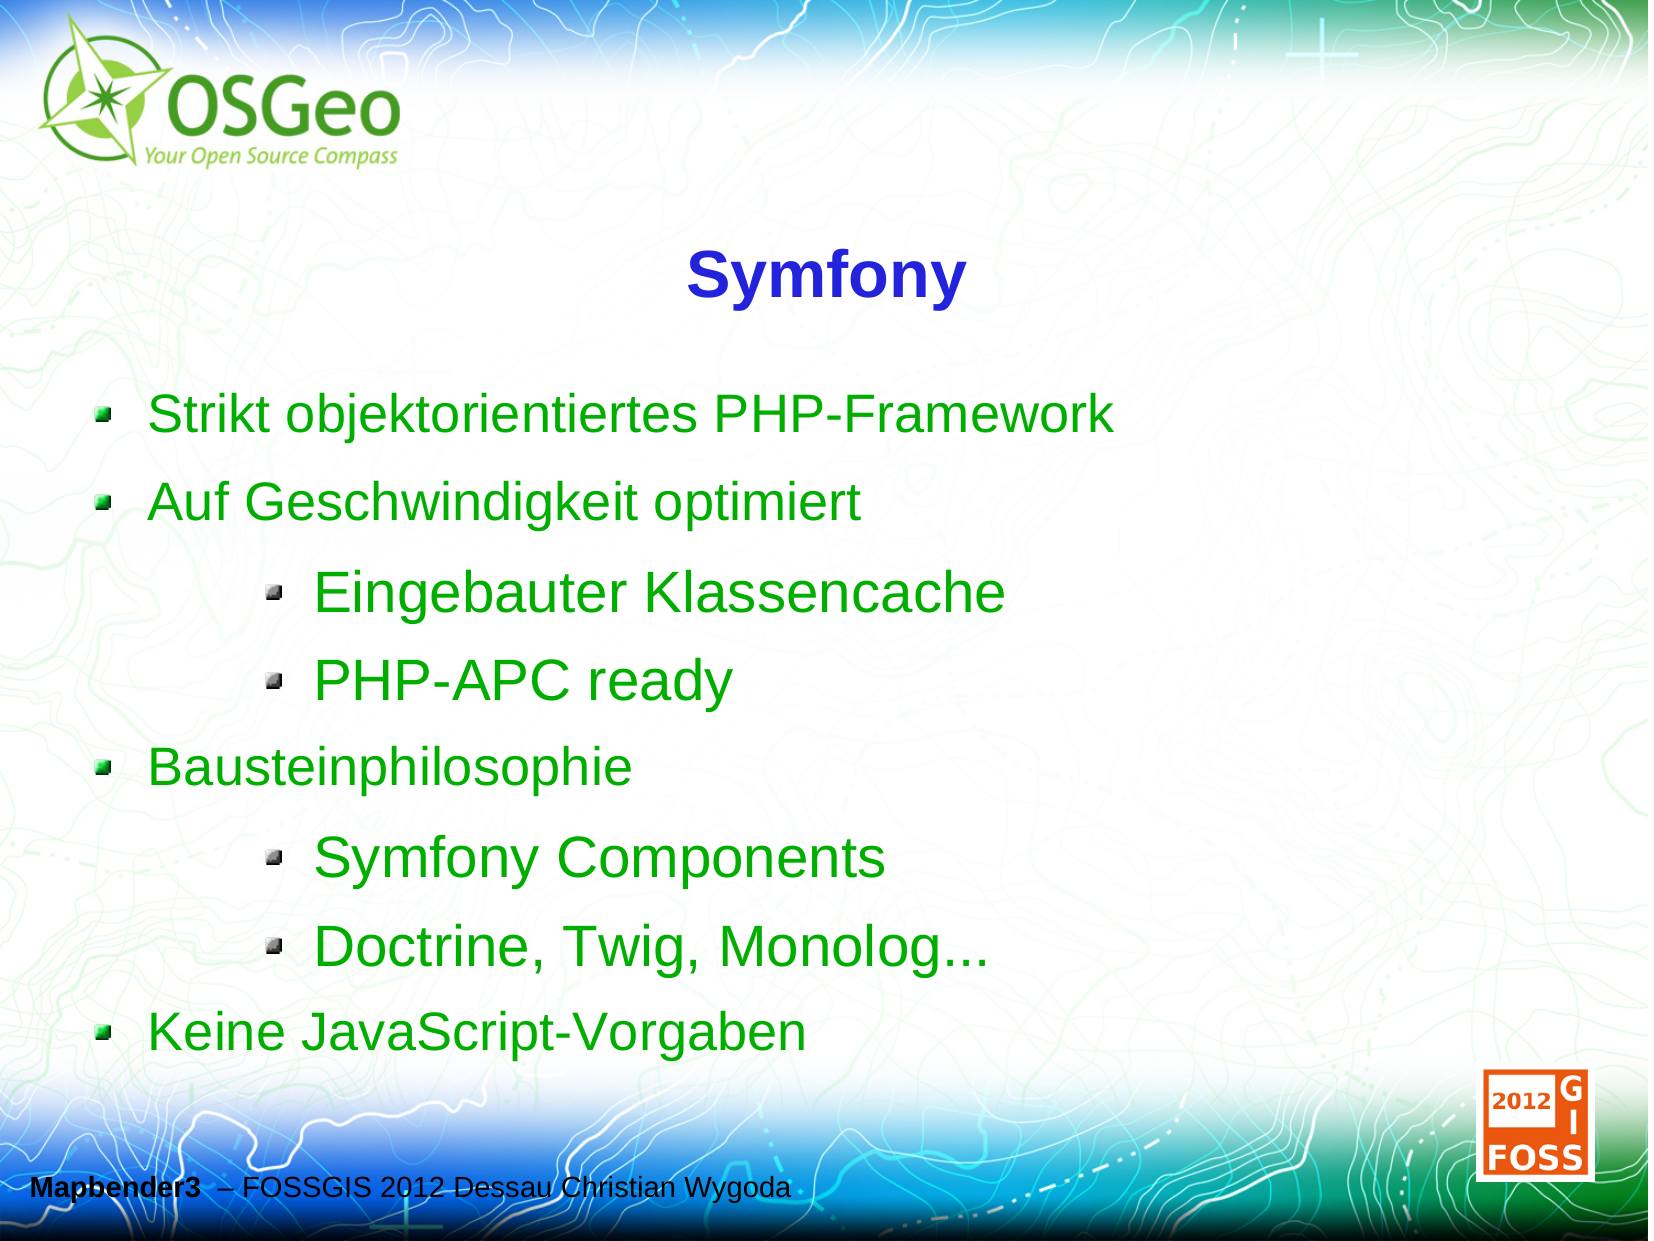

# Symfony
Strikt objektorientiertes PHP-Framework
Auf Geschwindigkeit optimiert
Eingebauter Klassencache
PHP-APC ready
Bausteinphilosophie
Symfony Components
Doctrine, Twig, Monolog...
Keine JavaScript-Vorgaben